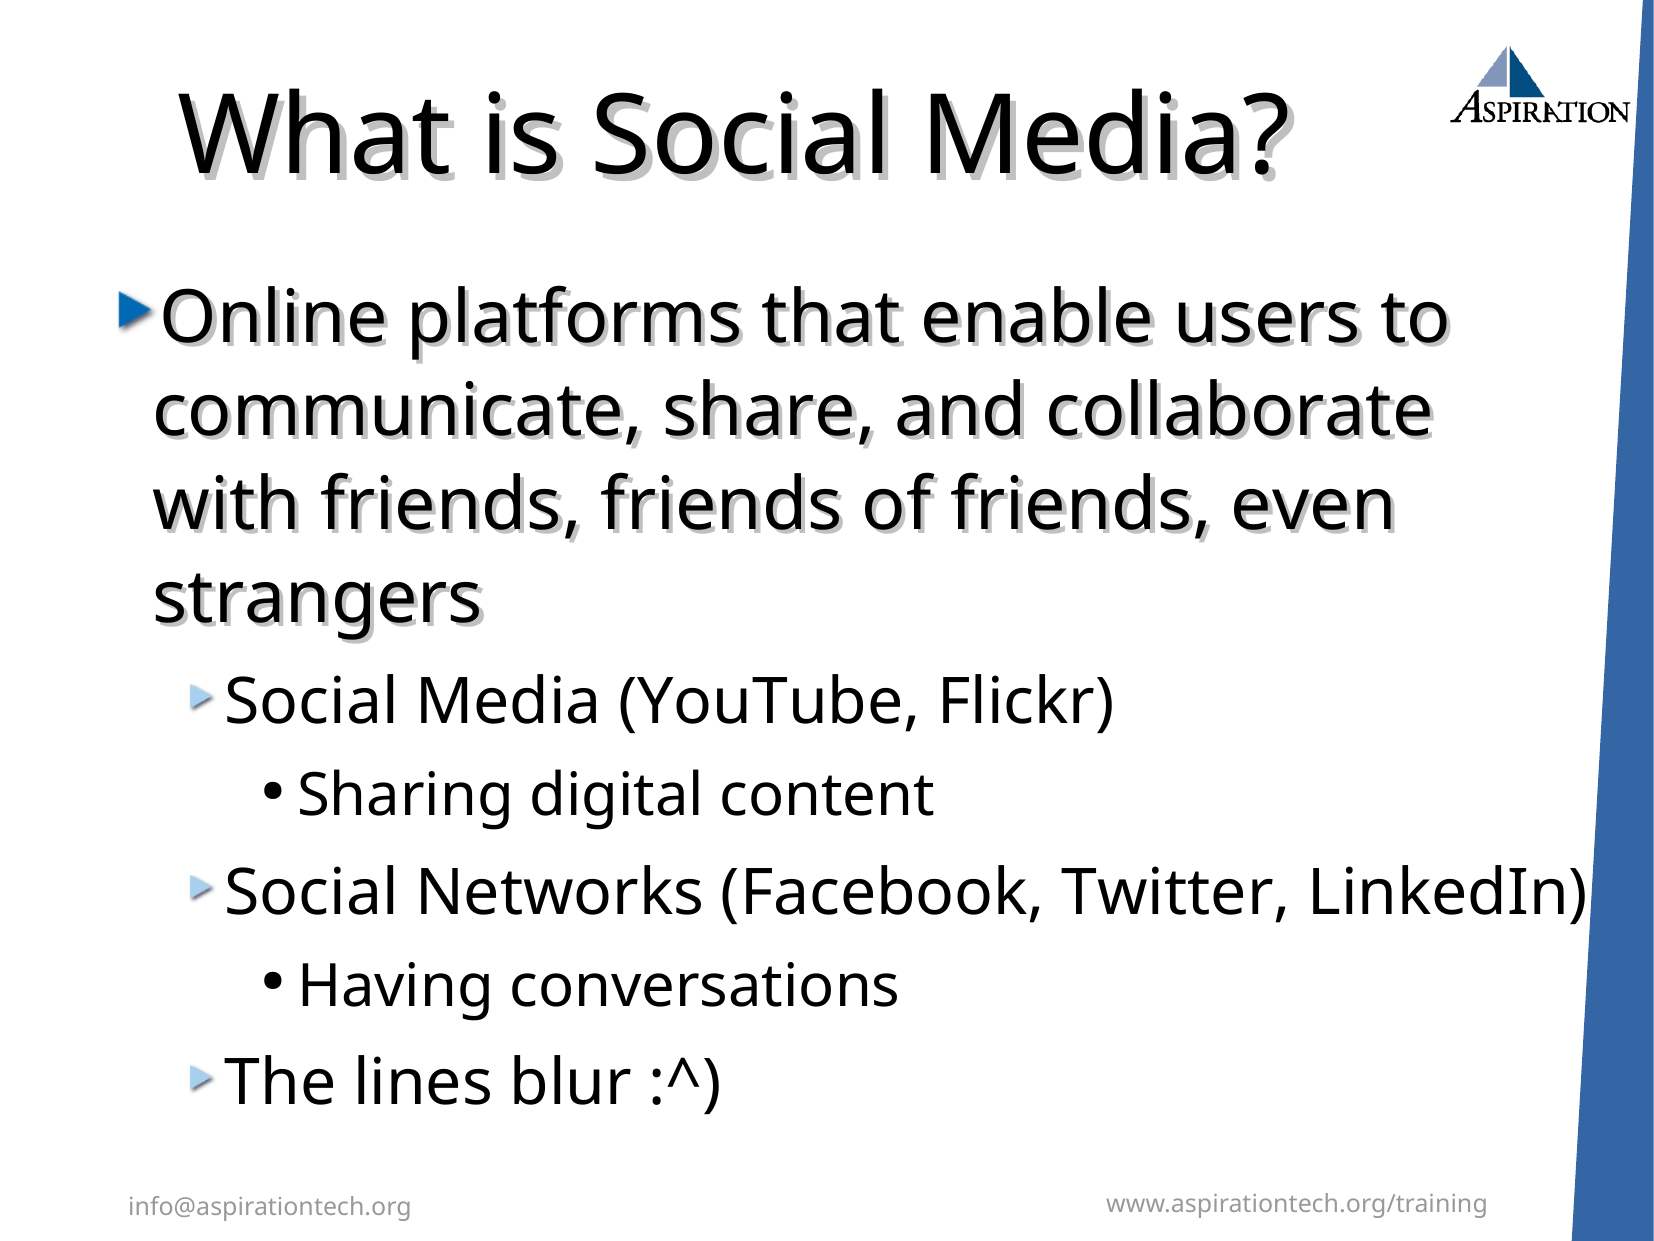

# What is Social Media?
Online platforms that enable users to communicate, share, and collaborate with friends, friends of friends, even strangers
Social Media (YouTube, Flickr)
Sharing digital content
Social Networks (Facebook, Twitter, LinkedIn)
Having conversations
The lines blur :^)